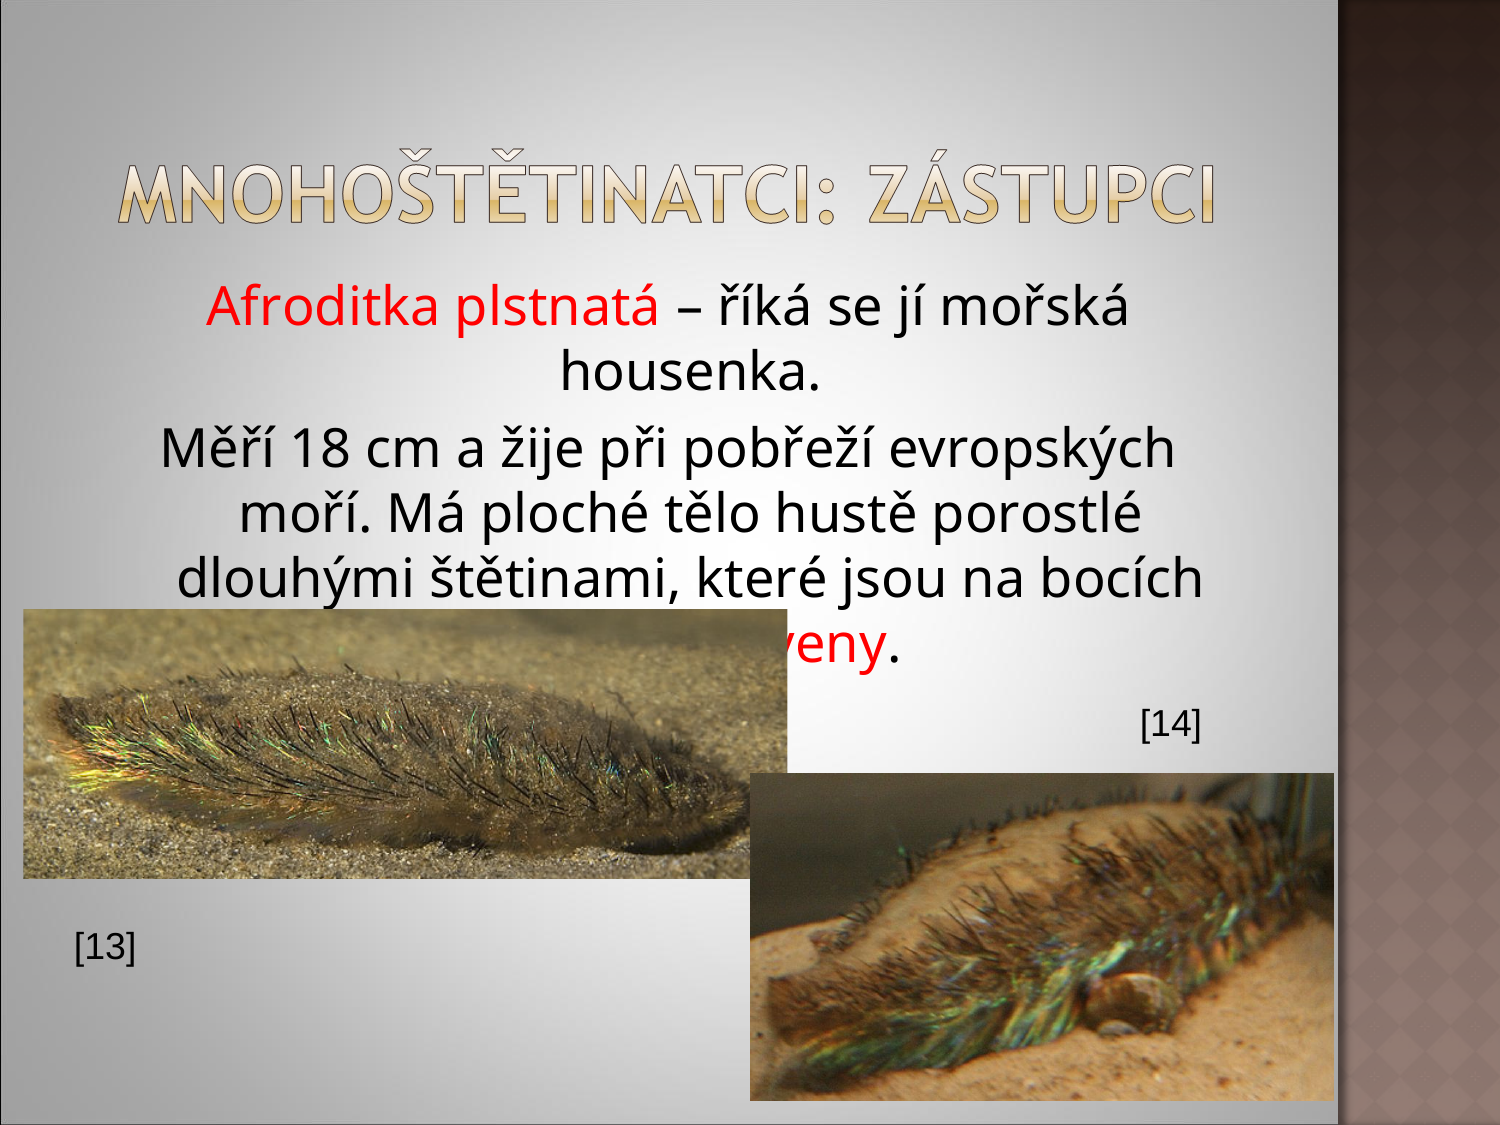

# Afroditka plstnatá – říká se jí mořská housenka.
Měří 18 cm a žije při pobřeží evropských moří. Má ploché tělo hustě porostlé dlouhými štětinami, které jsou na bocích pestře zbarveny.
[14]
[13]